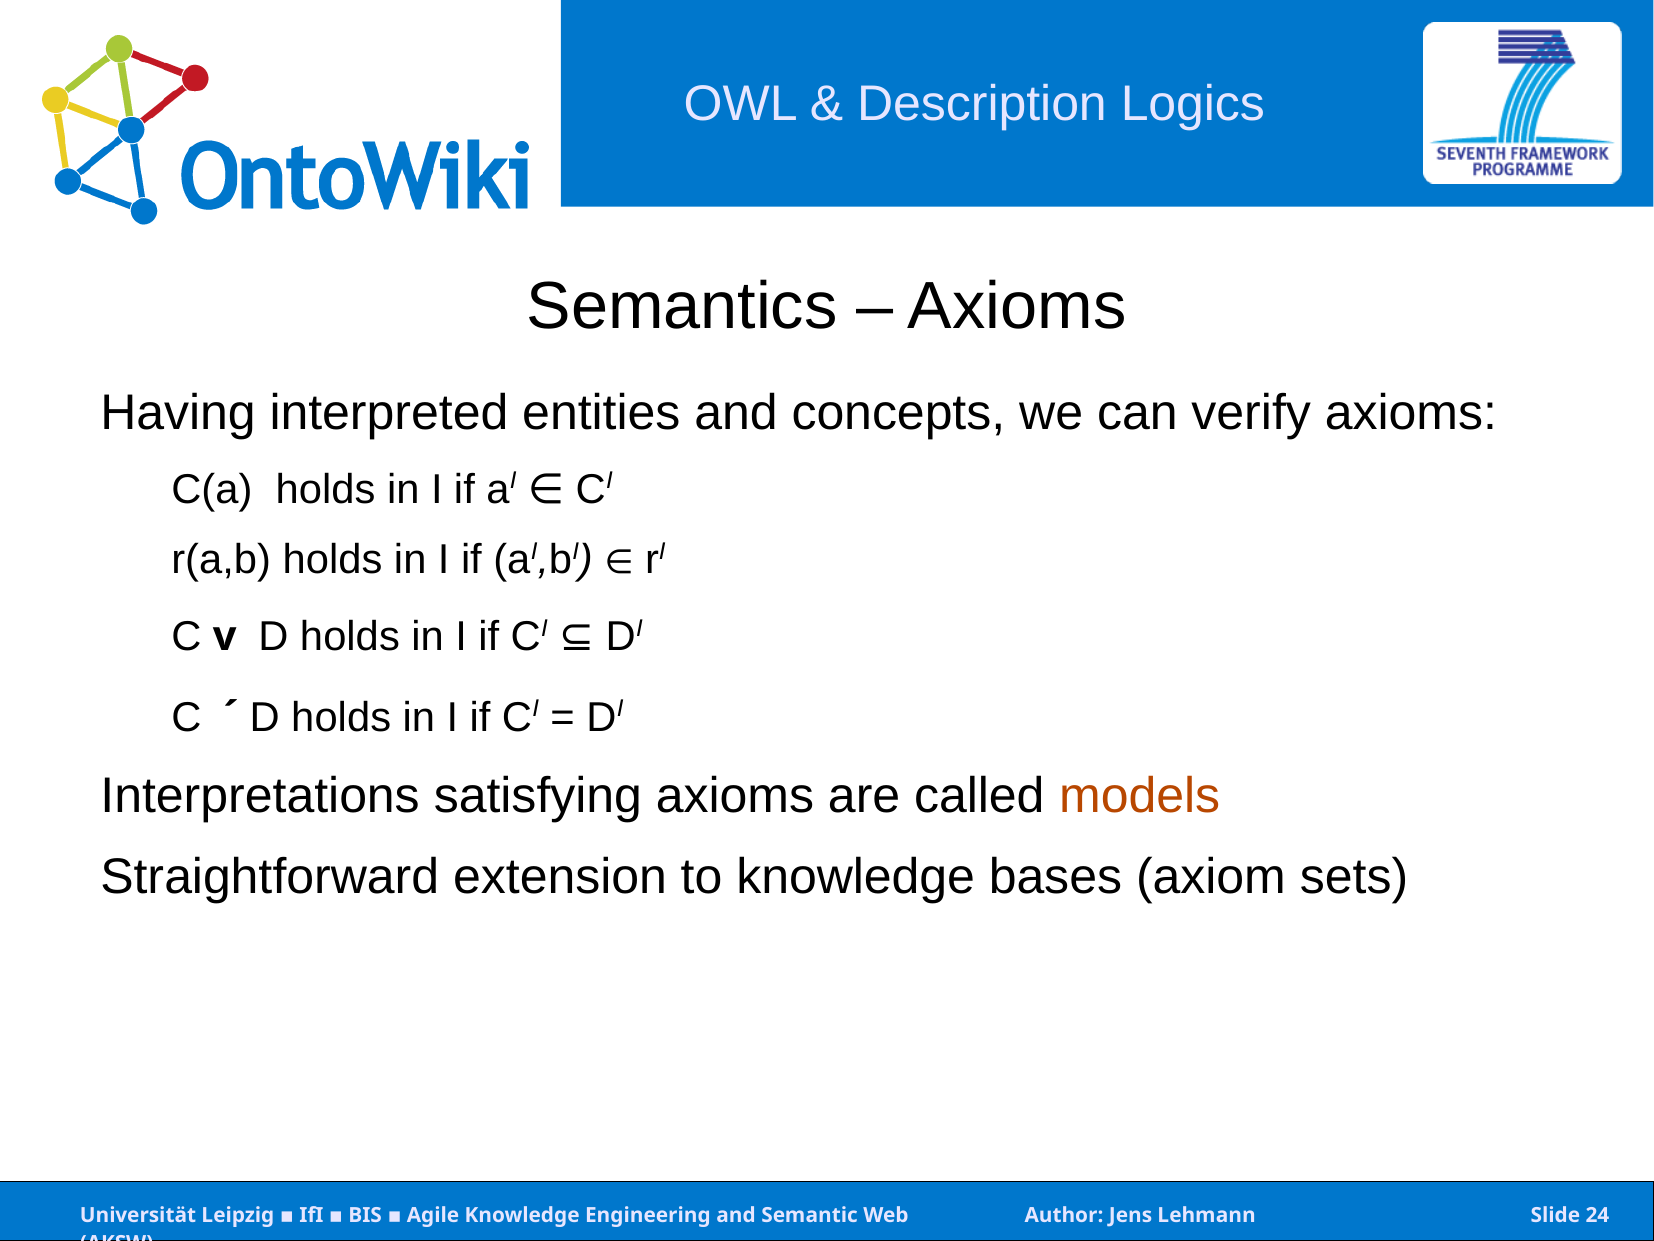

# Semantics – Axioms
Having interpreted entities and concepts, we can verify axioms:
C(a) holds in I if aI ∈ CI
r(a,b) holds in I if (aI,bI) ∈ rI
C v D holds in I if CI ⊆ DI
C ´ D holds in I if CI = DI
Interpretations satisfying axioms are called models
Straightforward extension to knowledge bases (axiom sets)